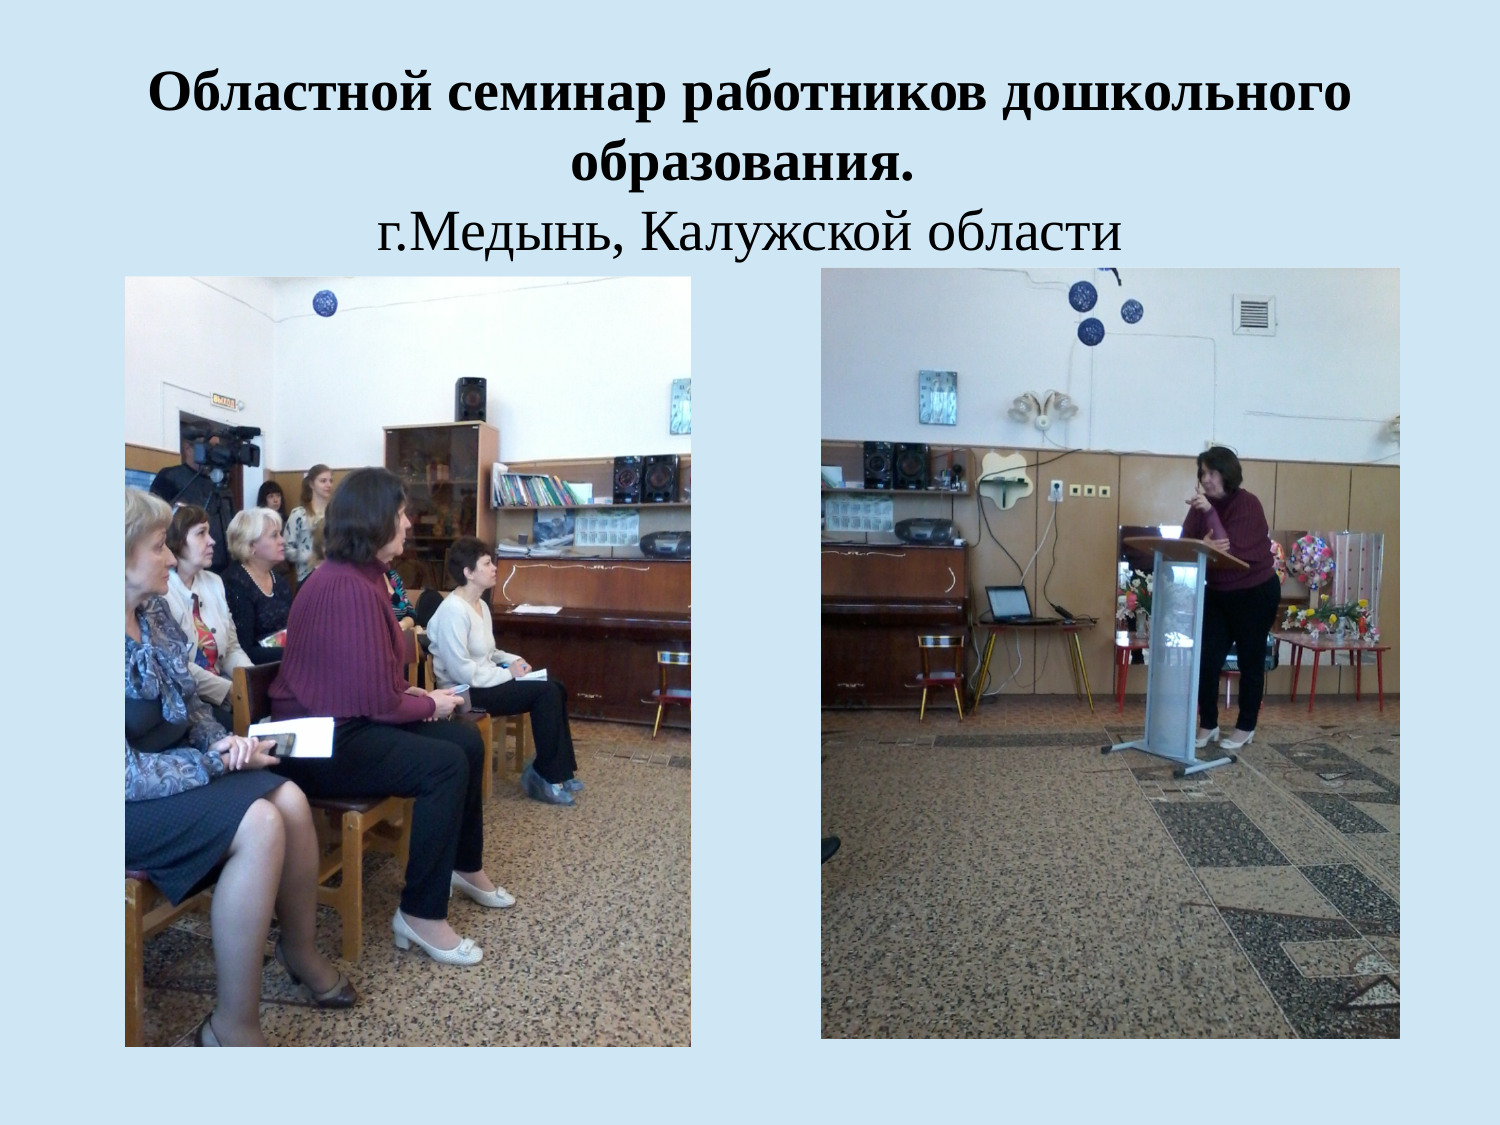

# Областной семинар работников дошкольного образования. г.Медынь, Калужской области